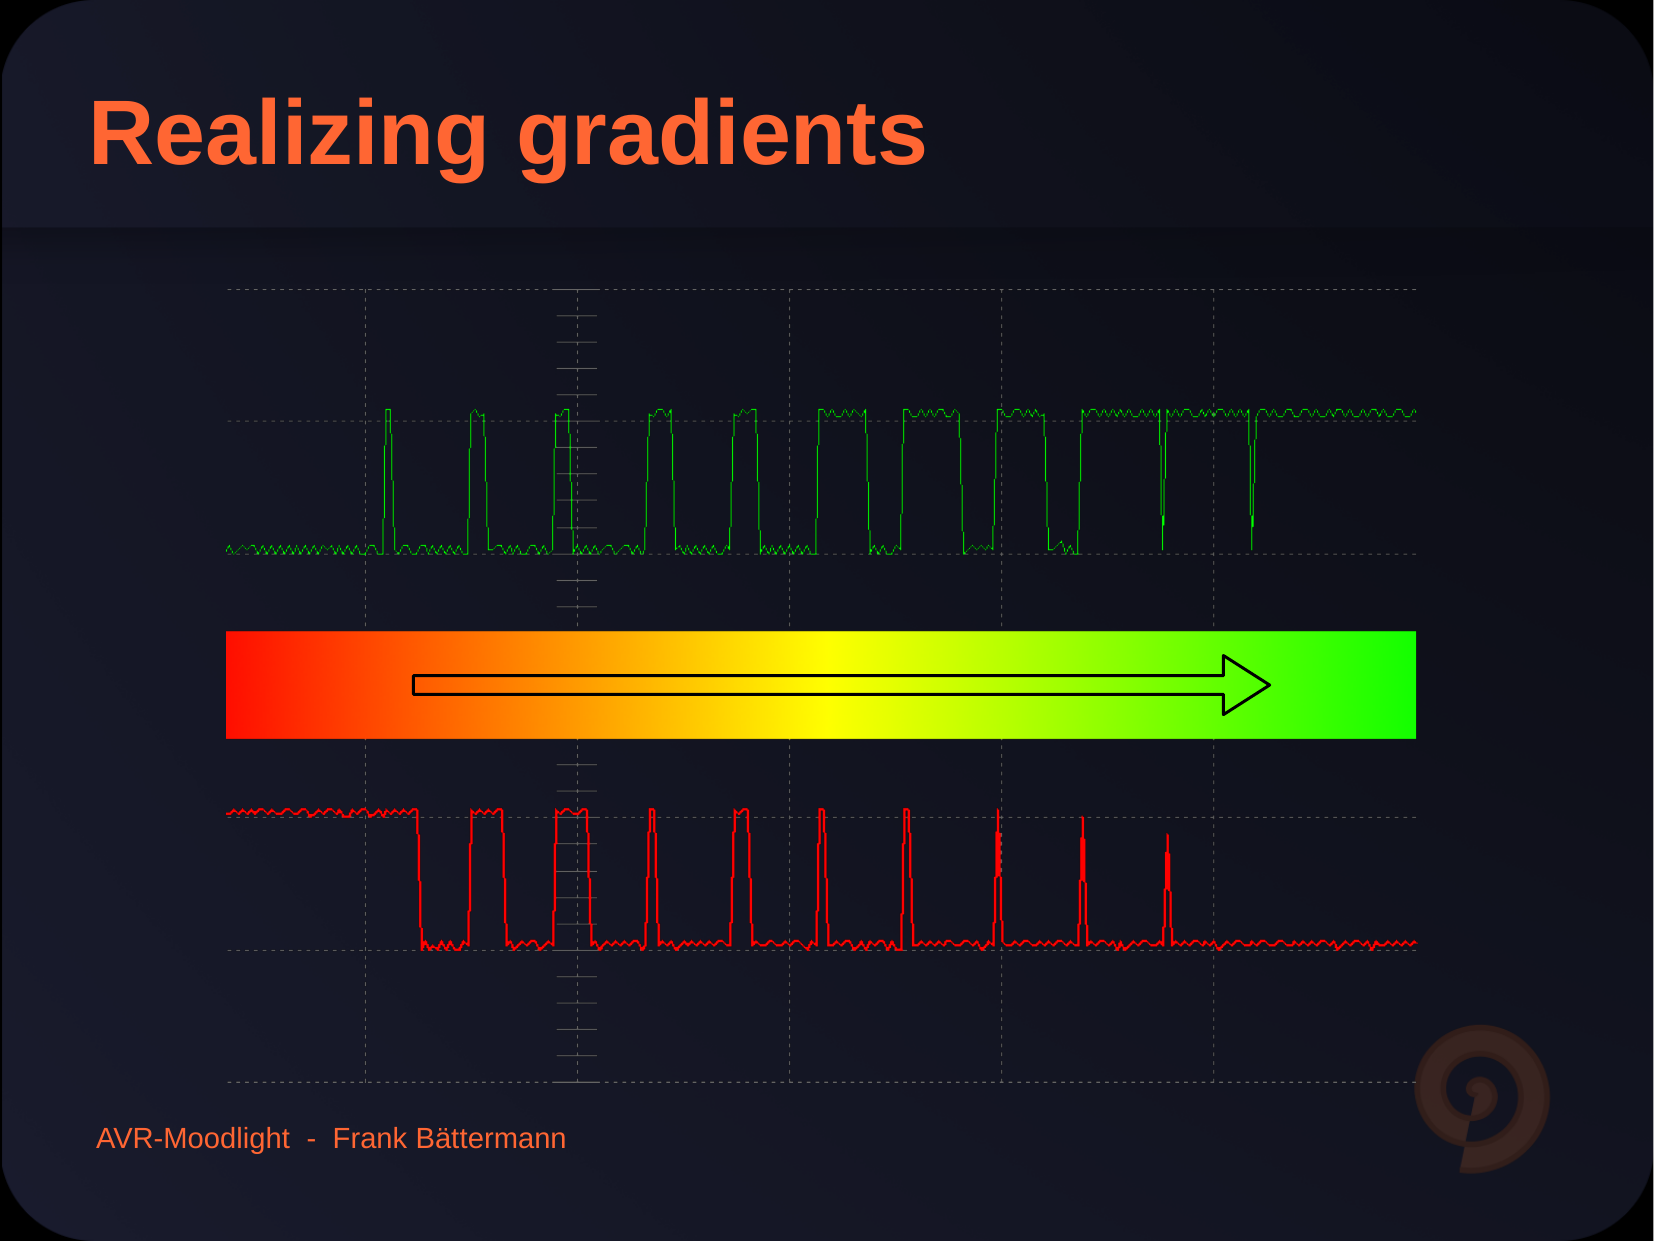

# Realizing gradients
AVR-Moodlight - Frank Bättermann